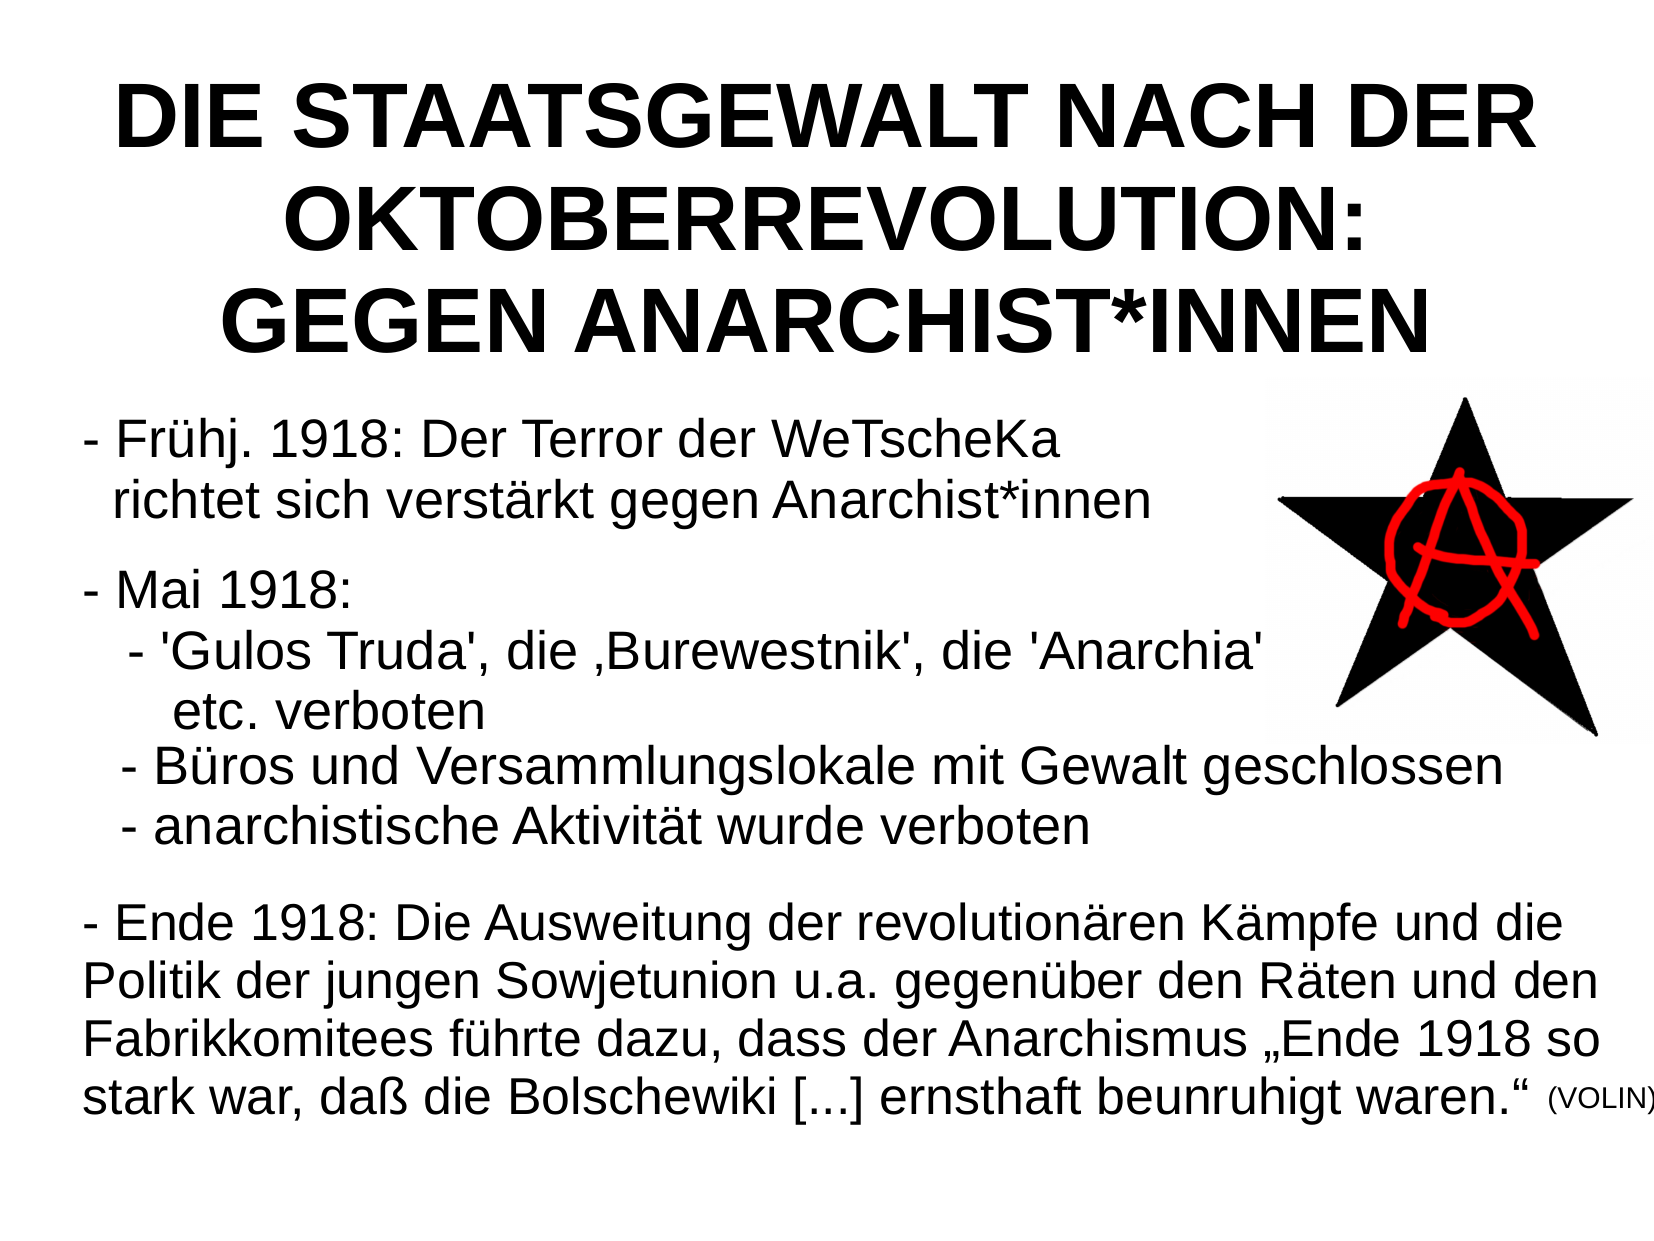

# DIE STAATSGEWALT NACH DER OKTOBERREVOLUTION: GEGEN ANARCHIST*INNEN
- Frühj. 1918: Der Terror der WeTscheKa richtet sich verstärkt gegen Anarchist*innen
- Mai 1918: - 'Gulos Truda', die ‚Burewestnik', die 'Anarchia' etc. verboten
- Büros und Versammlungslokale mit Gewalt geschlossen - anarchistische Aktivität wurde verboten
- Ende 1918: Die Ausweitung der revolutionären Kämpfe und die Politik der jungen Sowjetunion u.a. gegenüber den Räten und den Fabrikkomitees führte dazu, dass der Anarchismus „Ende 1918 so stark war, daß die Bolschewiki [...] ernsthaft beunruhigt waren.“ (VOLIN)